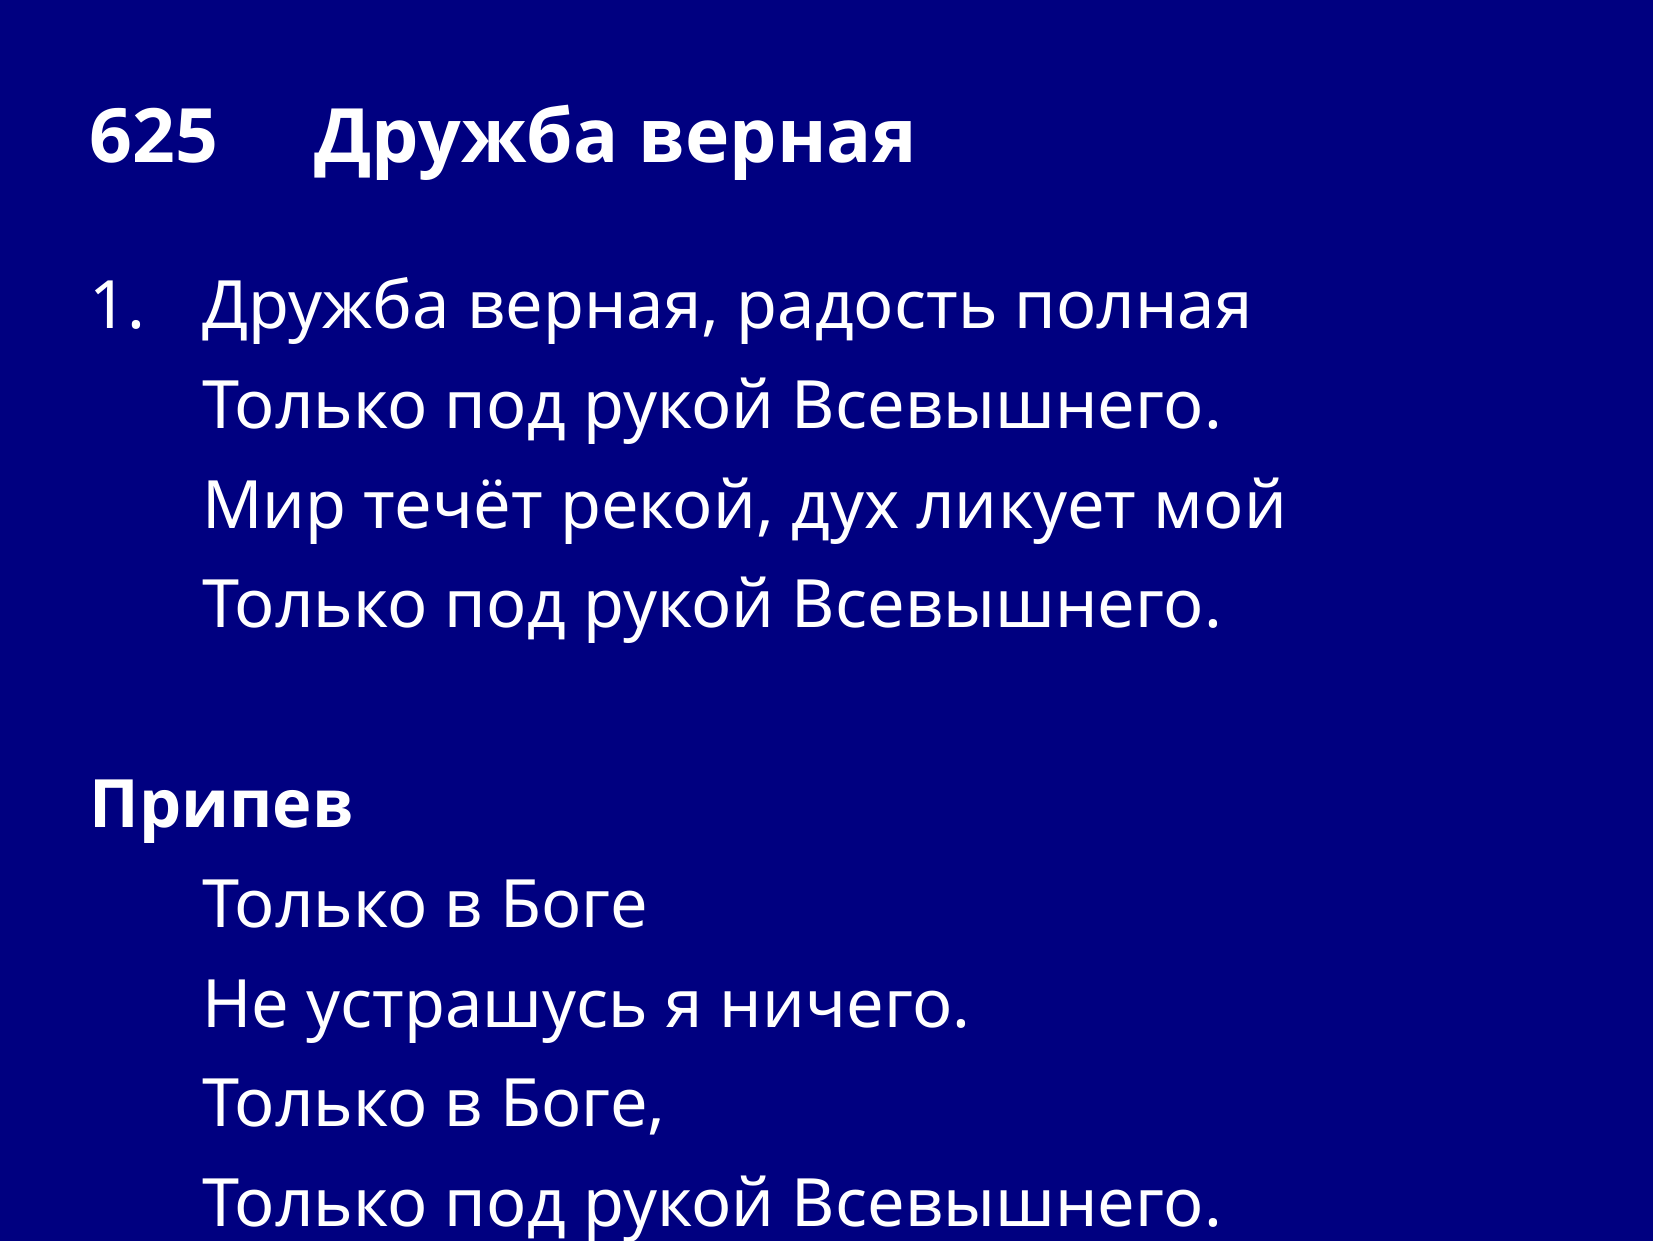

625	Дружба верная
1.	Дружба верная, радость полная
	Только под рукой Всевышнего.
	Мир течёт рекой, дух ликует мой
	Только под рукой Всевышнего.
Припев
	Только в Боге
	Не устрашусь я ничего.
	Только в Боге,
	Только под рукой Всевышнего.